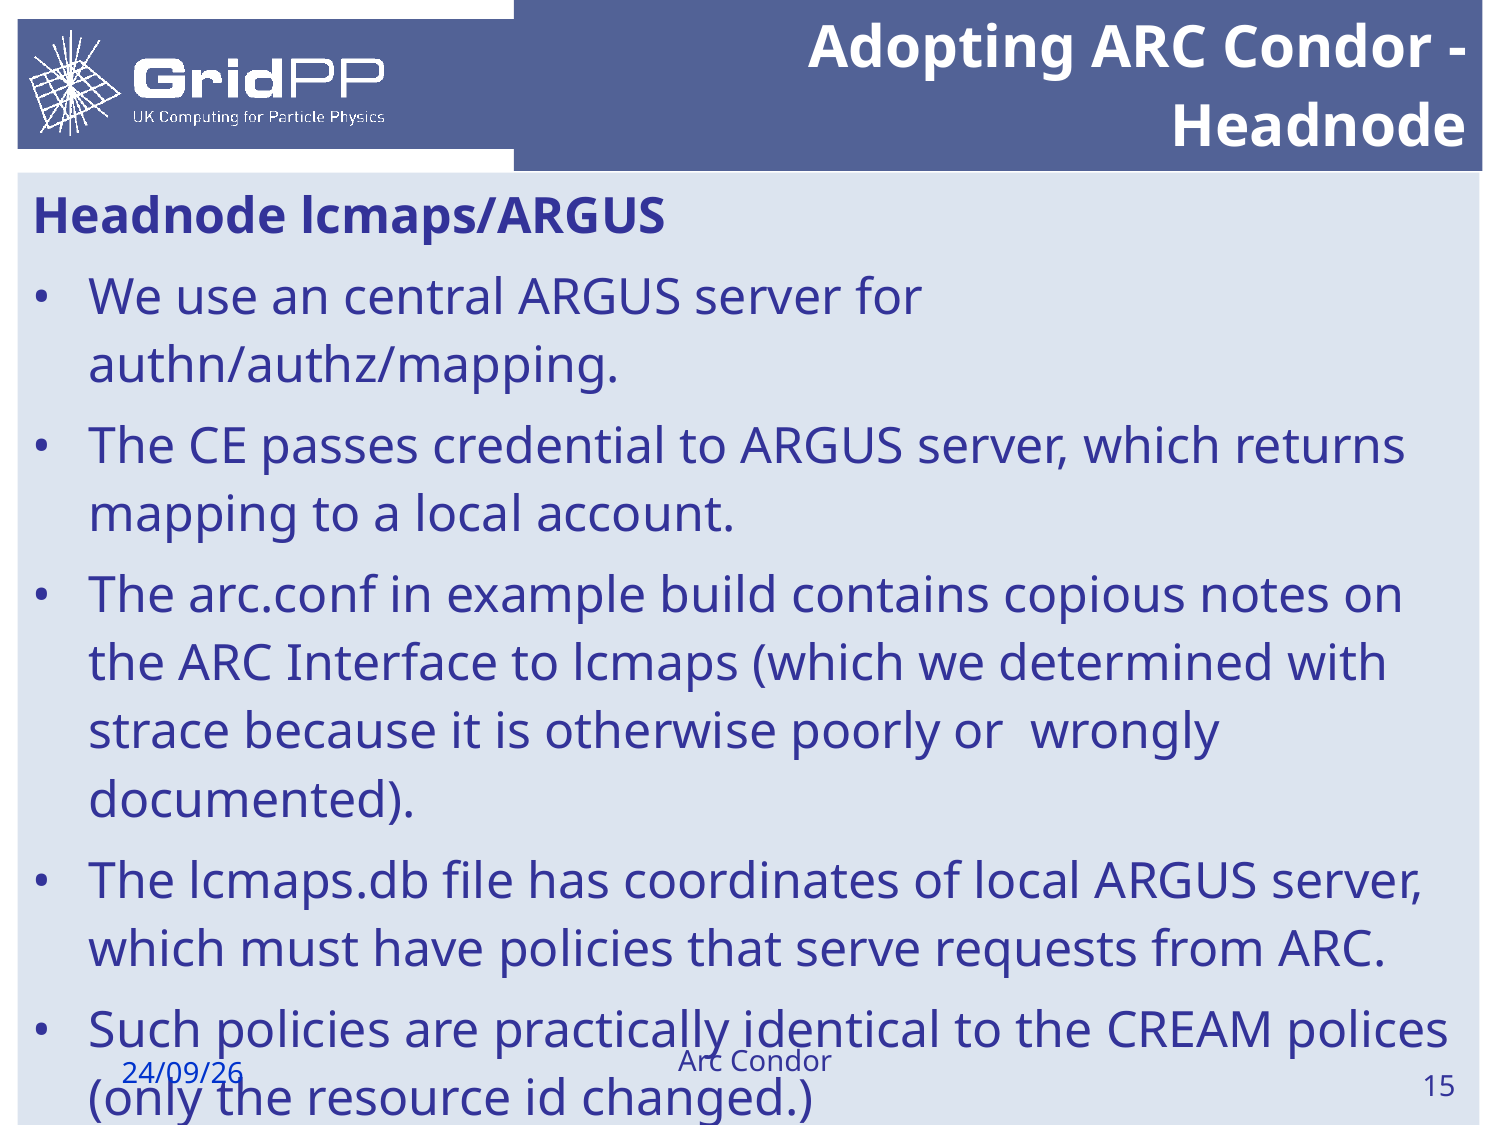

# Adopting ARC Condor - Headnode
Headnode lcmaps/ARGUS
We use an central ARGUS server for authn/authz/mapping.
The CE passes credential to ARGUS server, which returns mapping to a local account.
The arc.conf in example build contains copious notes on the ARC Interface to lcmaps (which we determined with strace because it is otherwise poorly or wrongly documented).
The lcmaps.db file has coordinates of local ARGUS server, which must have policies that serve requests from ARC.
Such policies are practically identical to the CREAM polices (only the resource id changed.)
Arc Condor